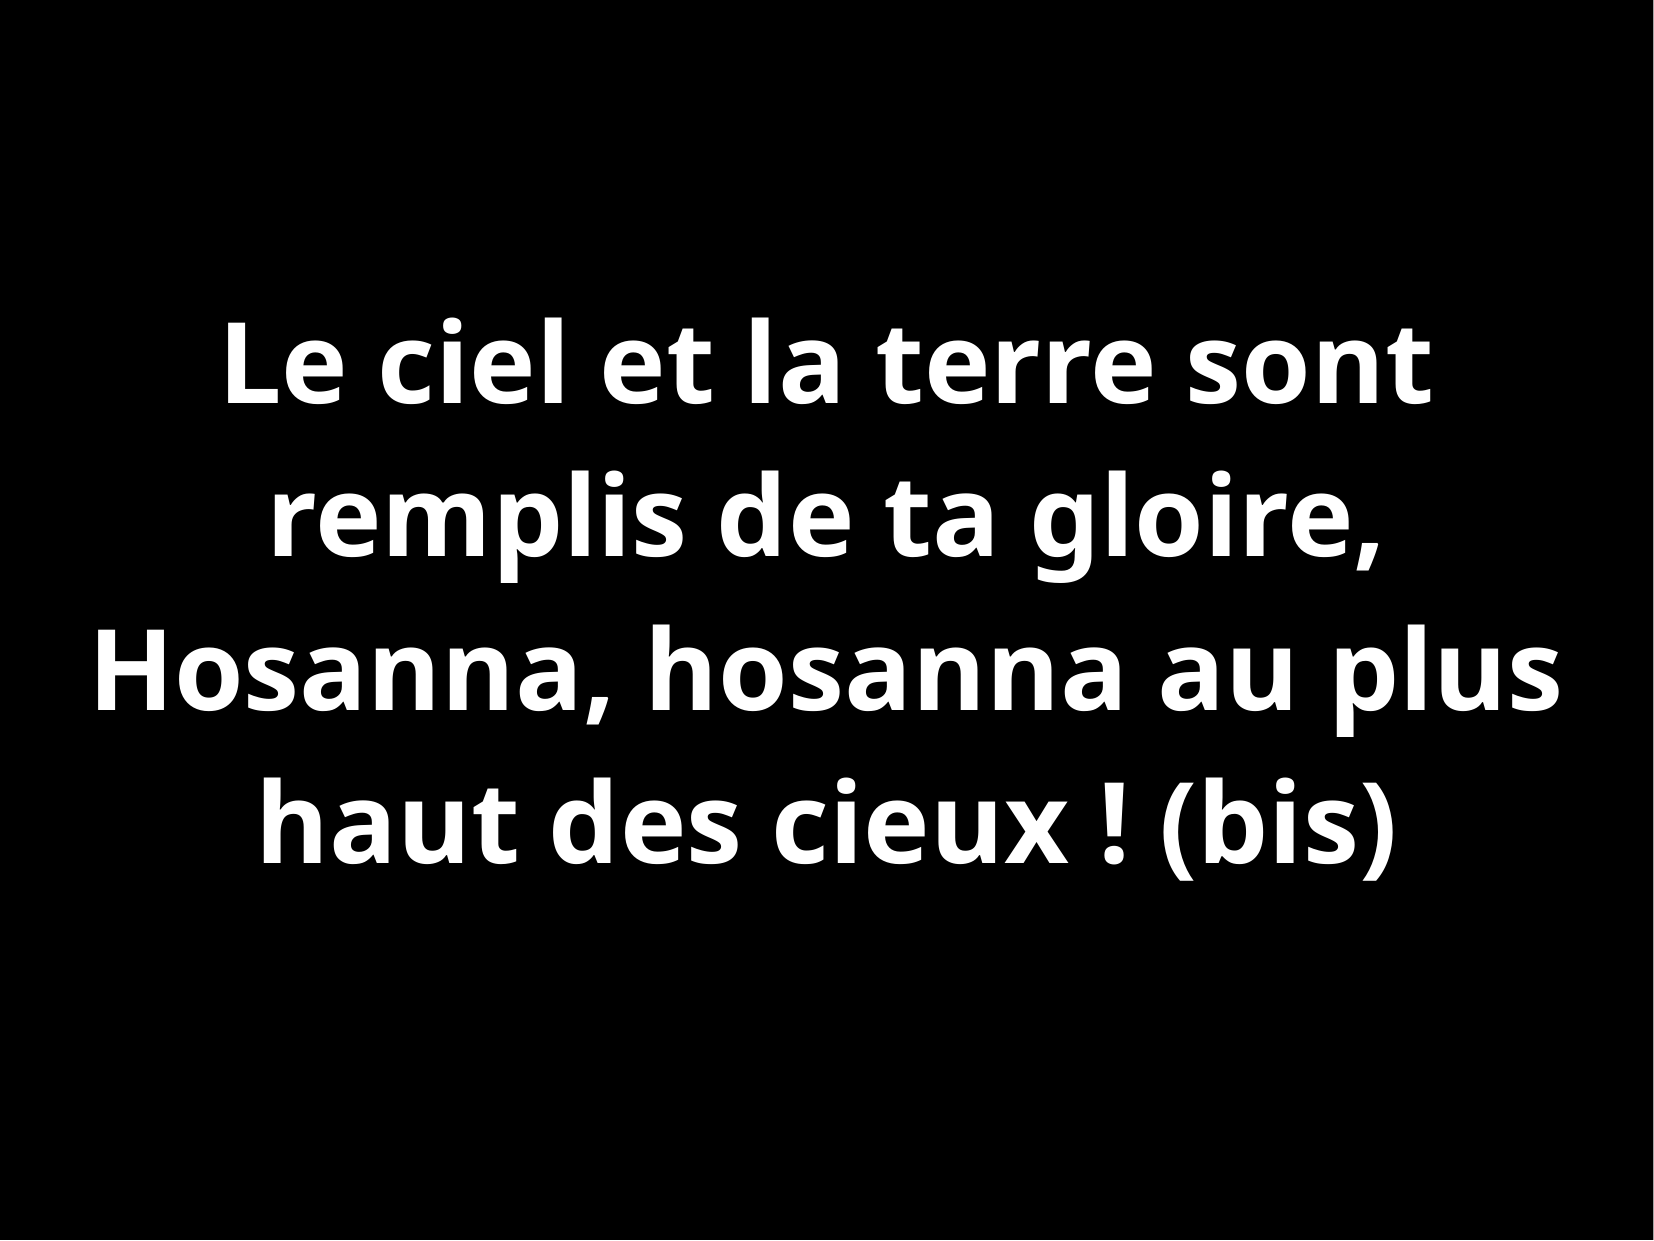

# Le ciel et la terre sont remplis de ta gloire,
Hosanna, hosanna au plus haut des cieux ! (bis)